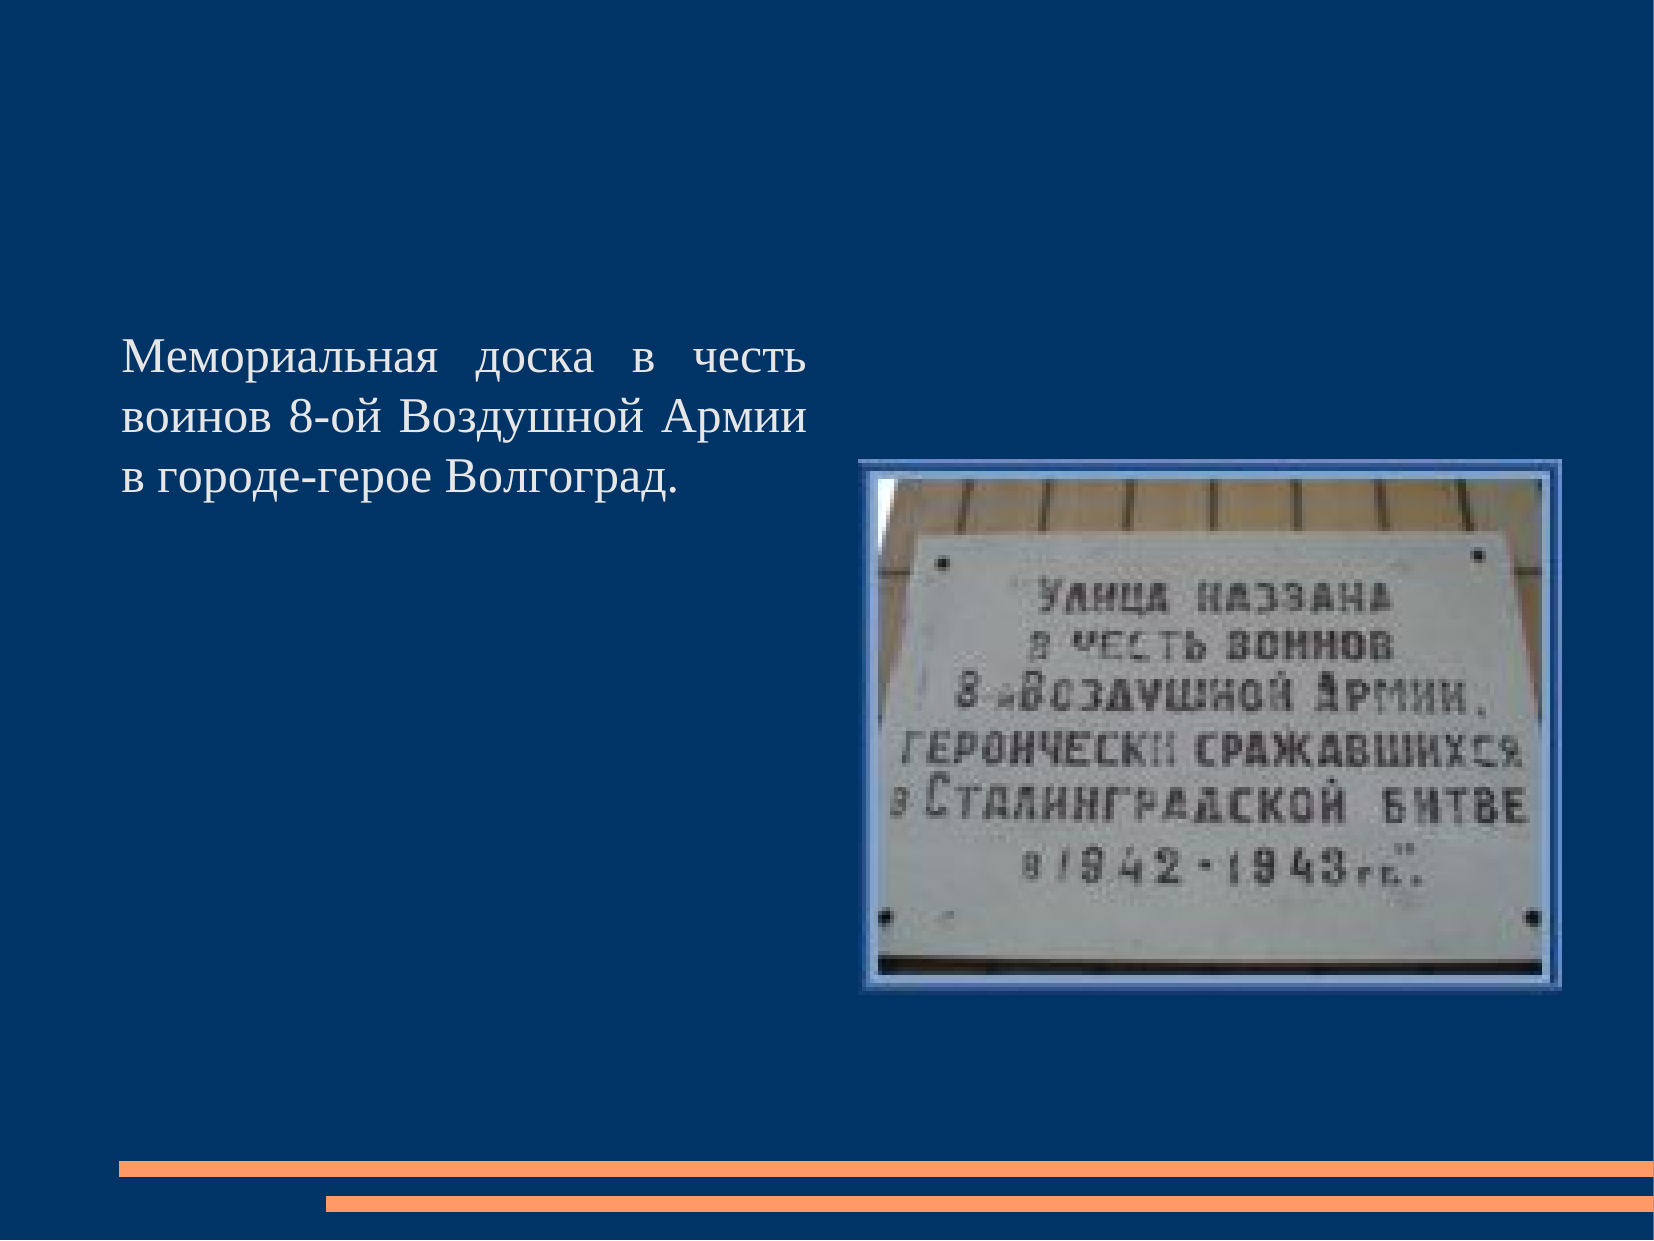

#
Мемориальная доска в честь воинов 8-ой Воздушной Армии в городе-герое Волгоград.